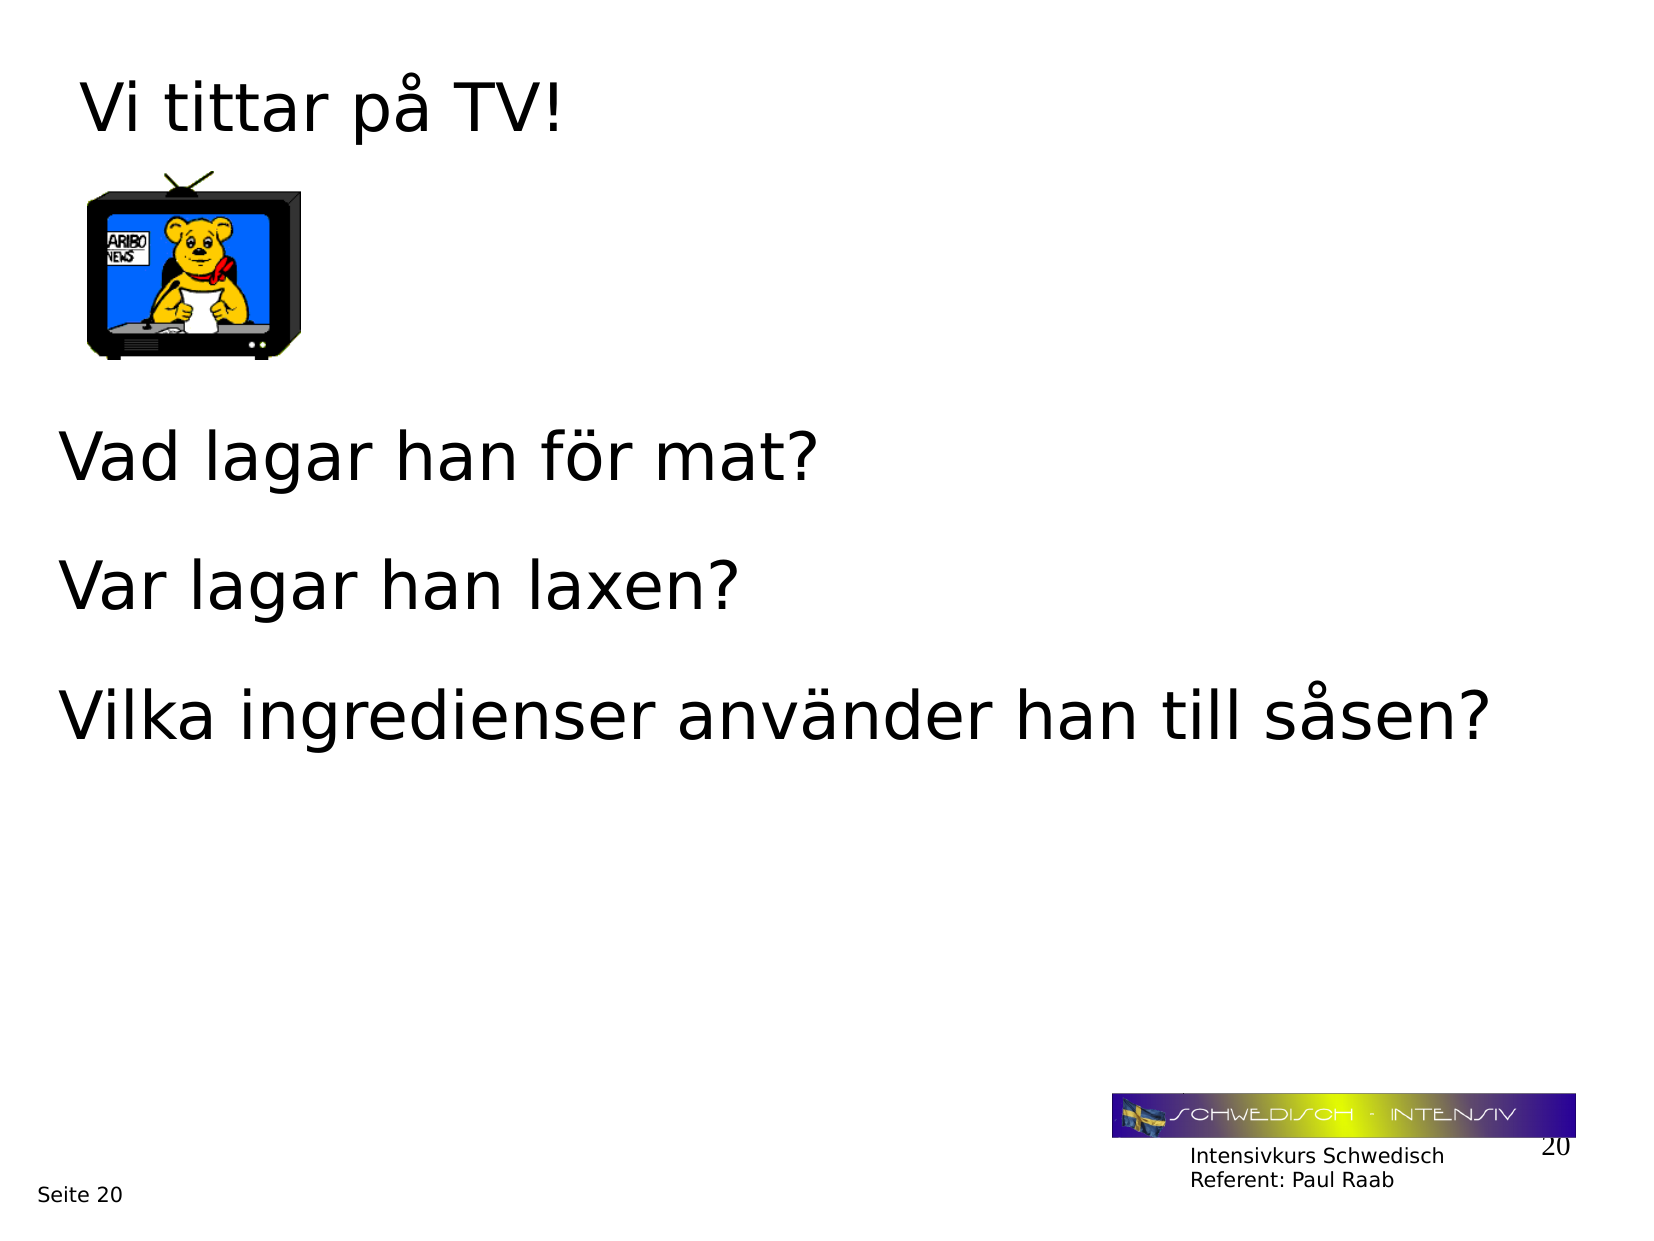

Vi tittar på TV!
Vad lagar han för mat?
Var lagar han laxen?
Vilka ingredienser använder han till såsen?